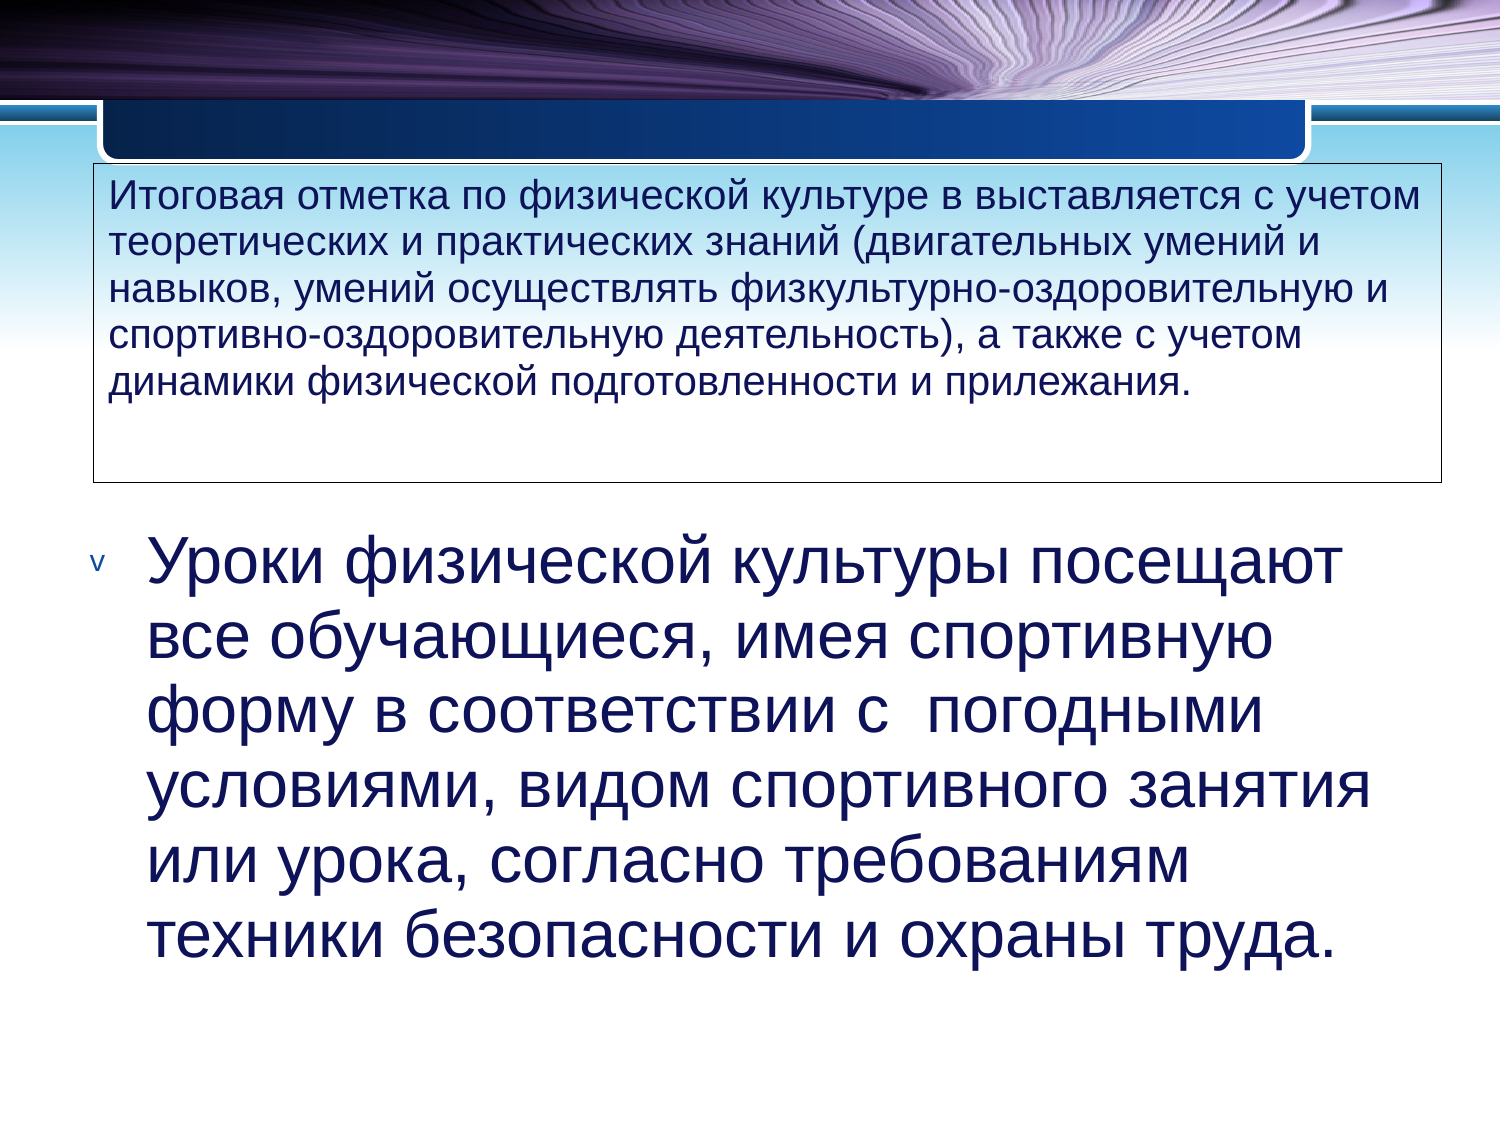

Итоговая отметка по физической культуре в выставляется с учетом теоретических и практических знаний (двигательных умений и навыков, умений осуществлять физкультурно-оздоровительную и спортивно-оздоровительную деятельность), а также с учетом динамики физической подготовленности и прилежания.
# Уроки физической культуры посещают все обучающиеся, имея спортивную форму в соответствии с  погодными условиями, видом спортивного занятия или урока, согласно требованиям техники безопасности и охраны труда.